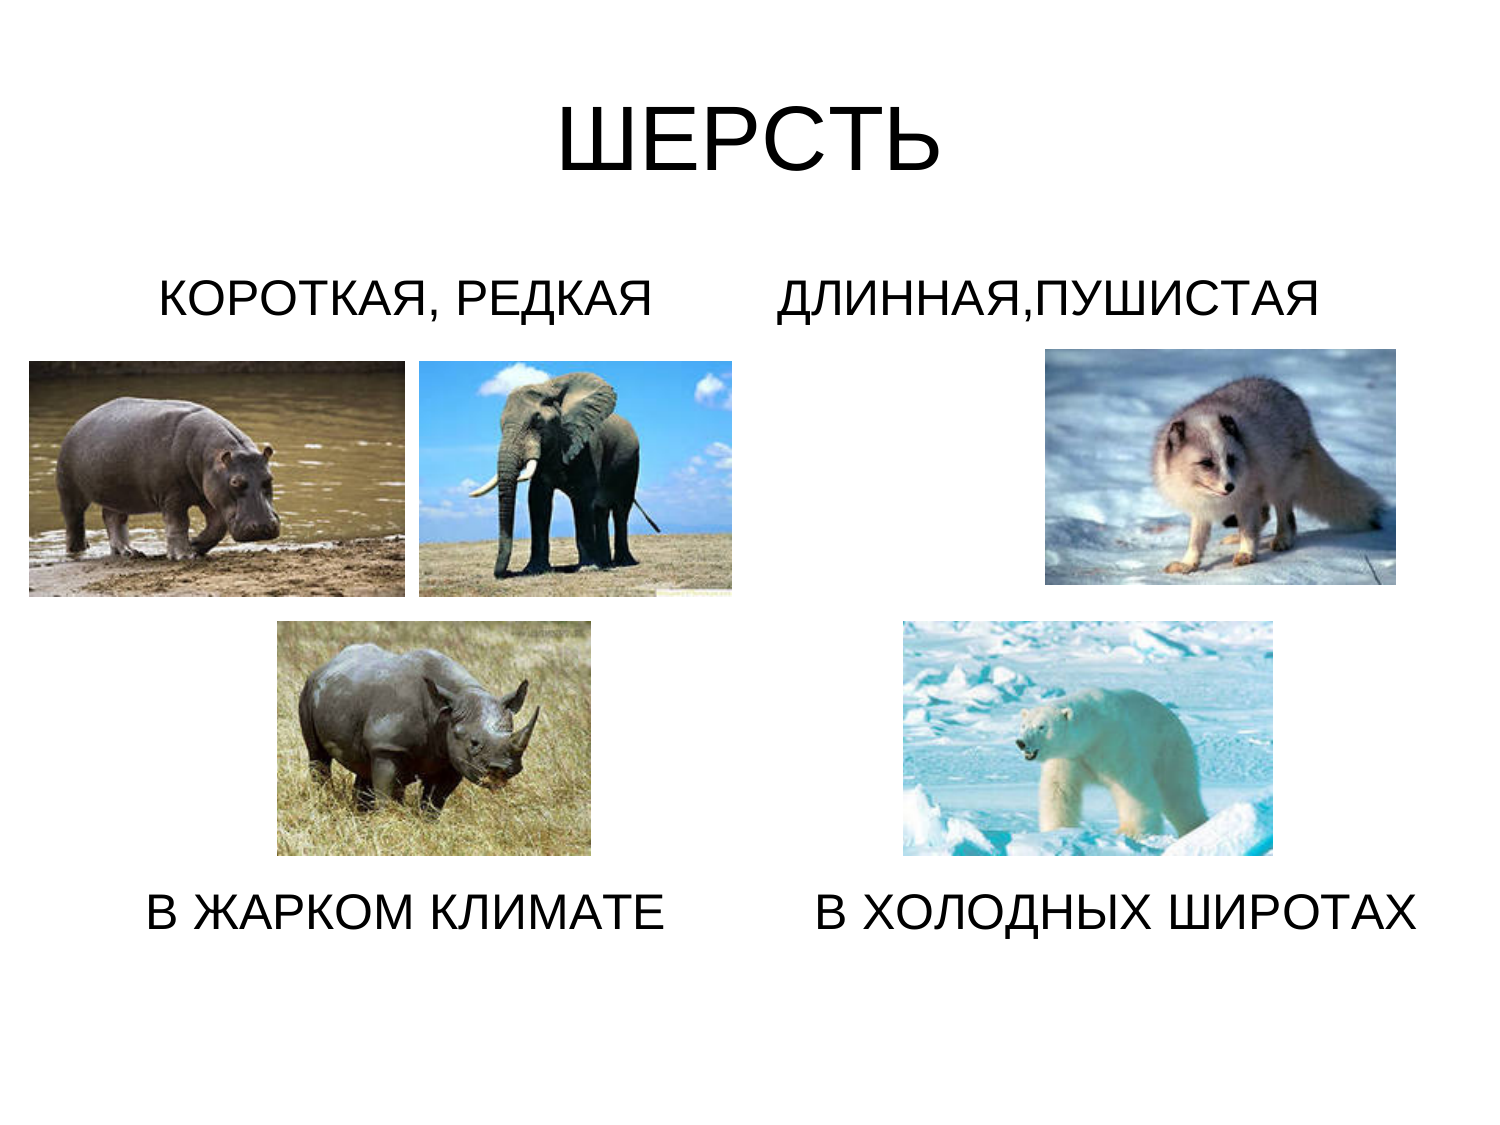

# ШЕРСТЬ
КОРОТКАЯ, РЕДКАЯ
В ЖАРКОМ КЛИМАТЕ
ДЛИННАЯ,ПУШИСТАЯ
В ХОЛОДНЫХ ШИРОТАХ